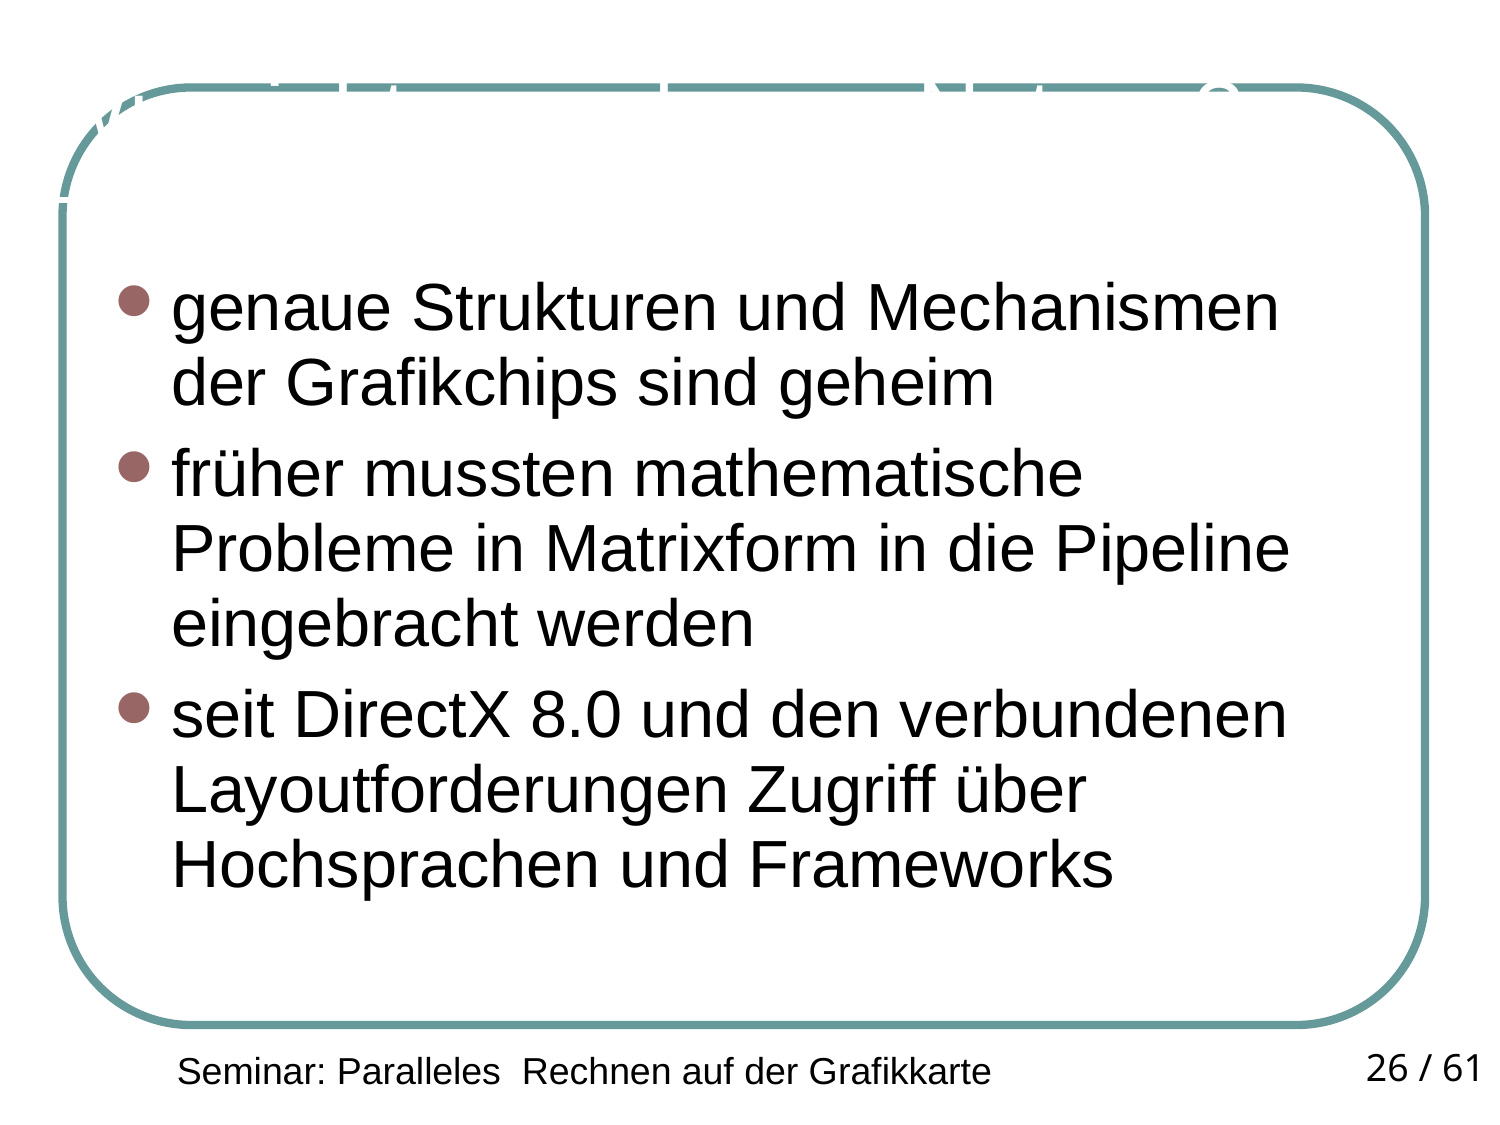

# Wie zieht man daraus Nutzen?
genaue Strukturen und Mechanismen der Grafikchips sind geheim
früher mussten mathematische Probleme in Matrixform in die Pipeline eingebracht werden
seit DirectX 8.0 und den verbundenen Layoutforderungen Zugriff über Hochsprachen und Frameworks
Seminar: Paralleles Rechnen auf der Grafikkarte
26